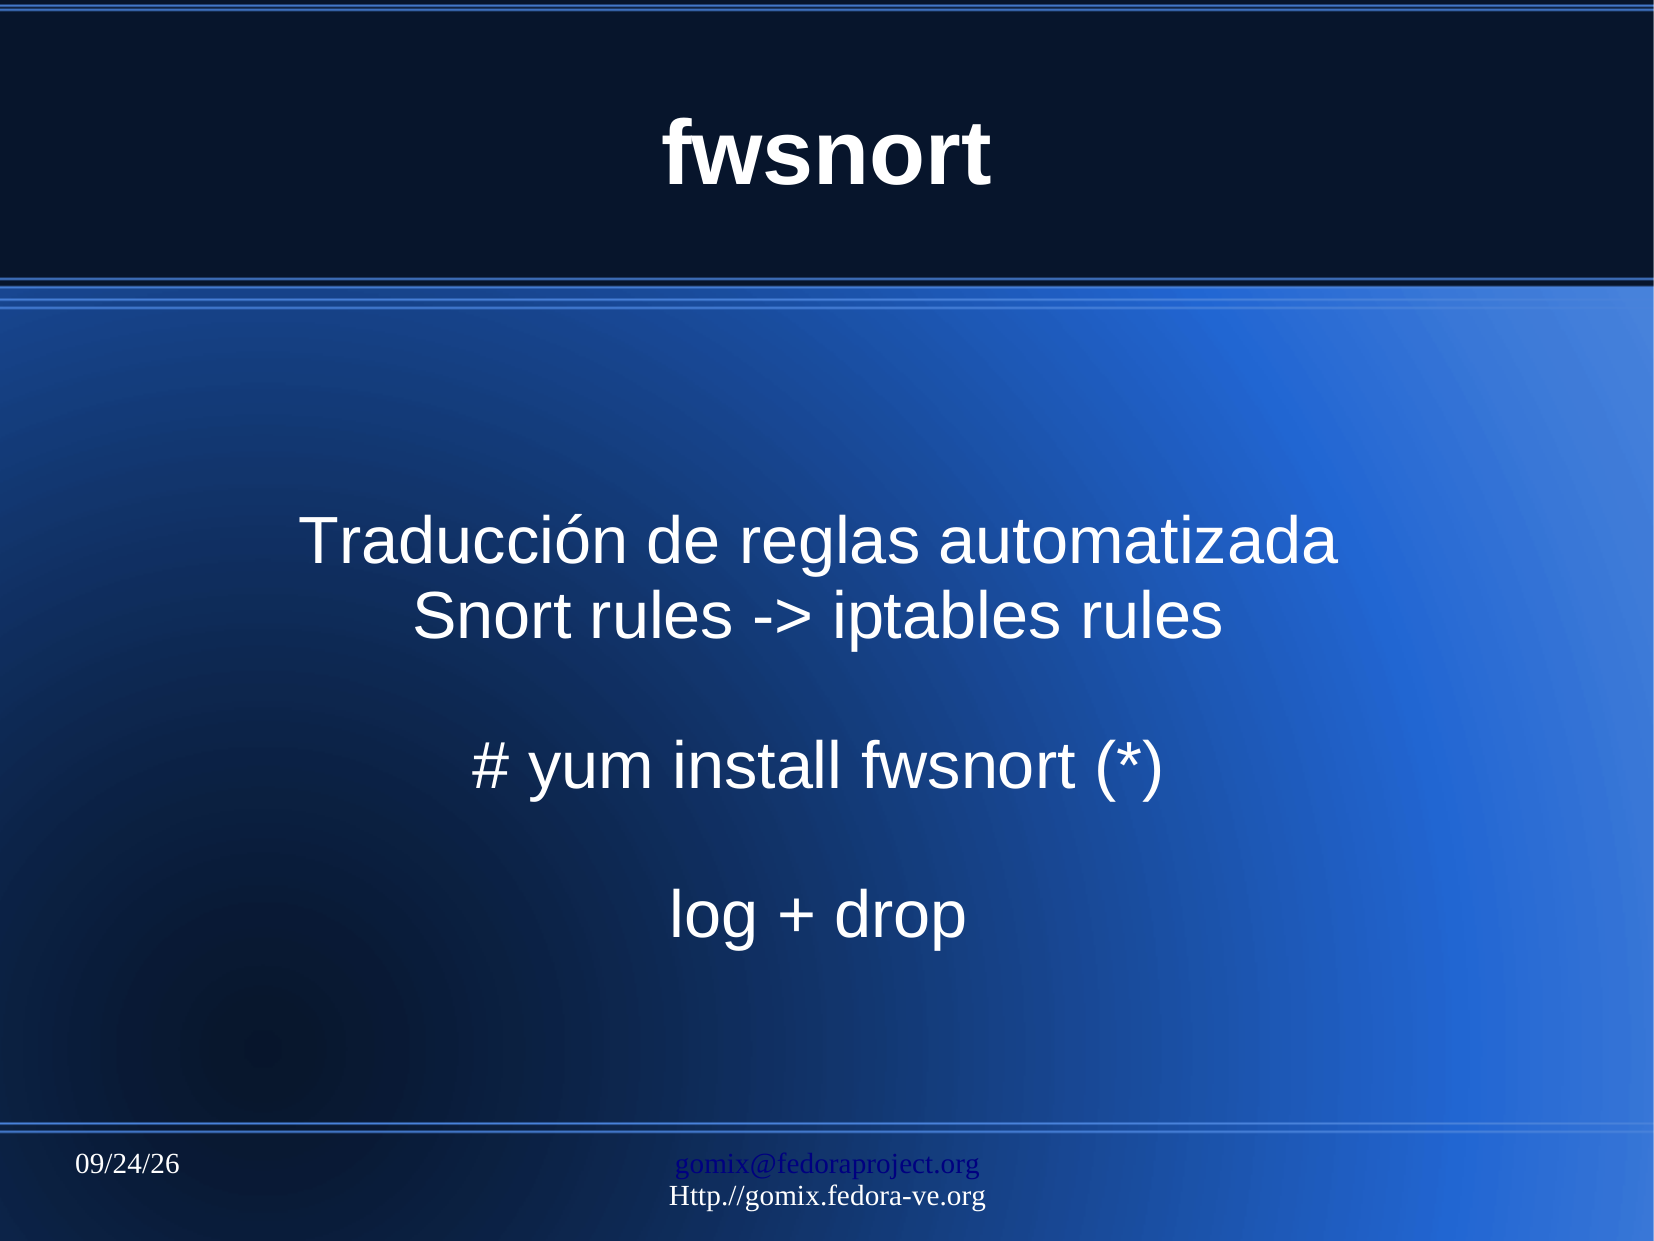

# fwsnort
Traducción de reglas automatizada
Snort rules -> iptables rules
# yum install fwsnort (*)
log + drop